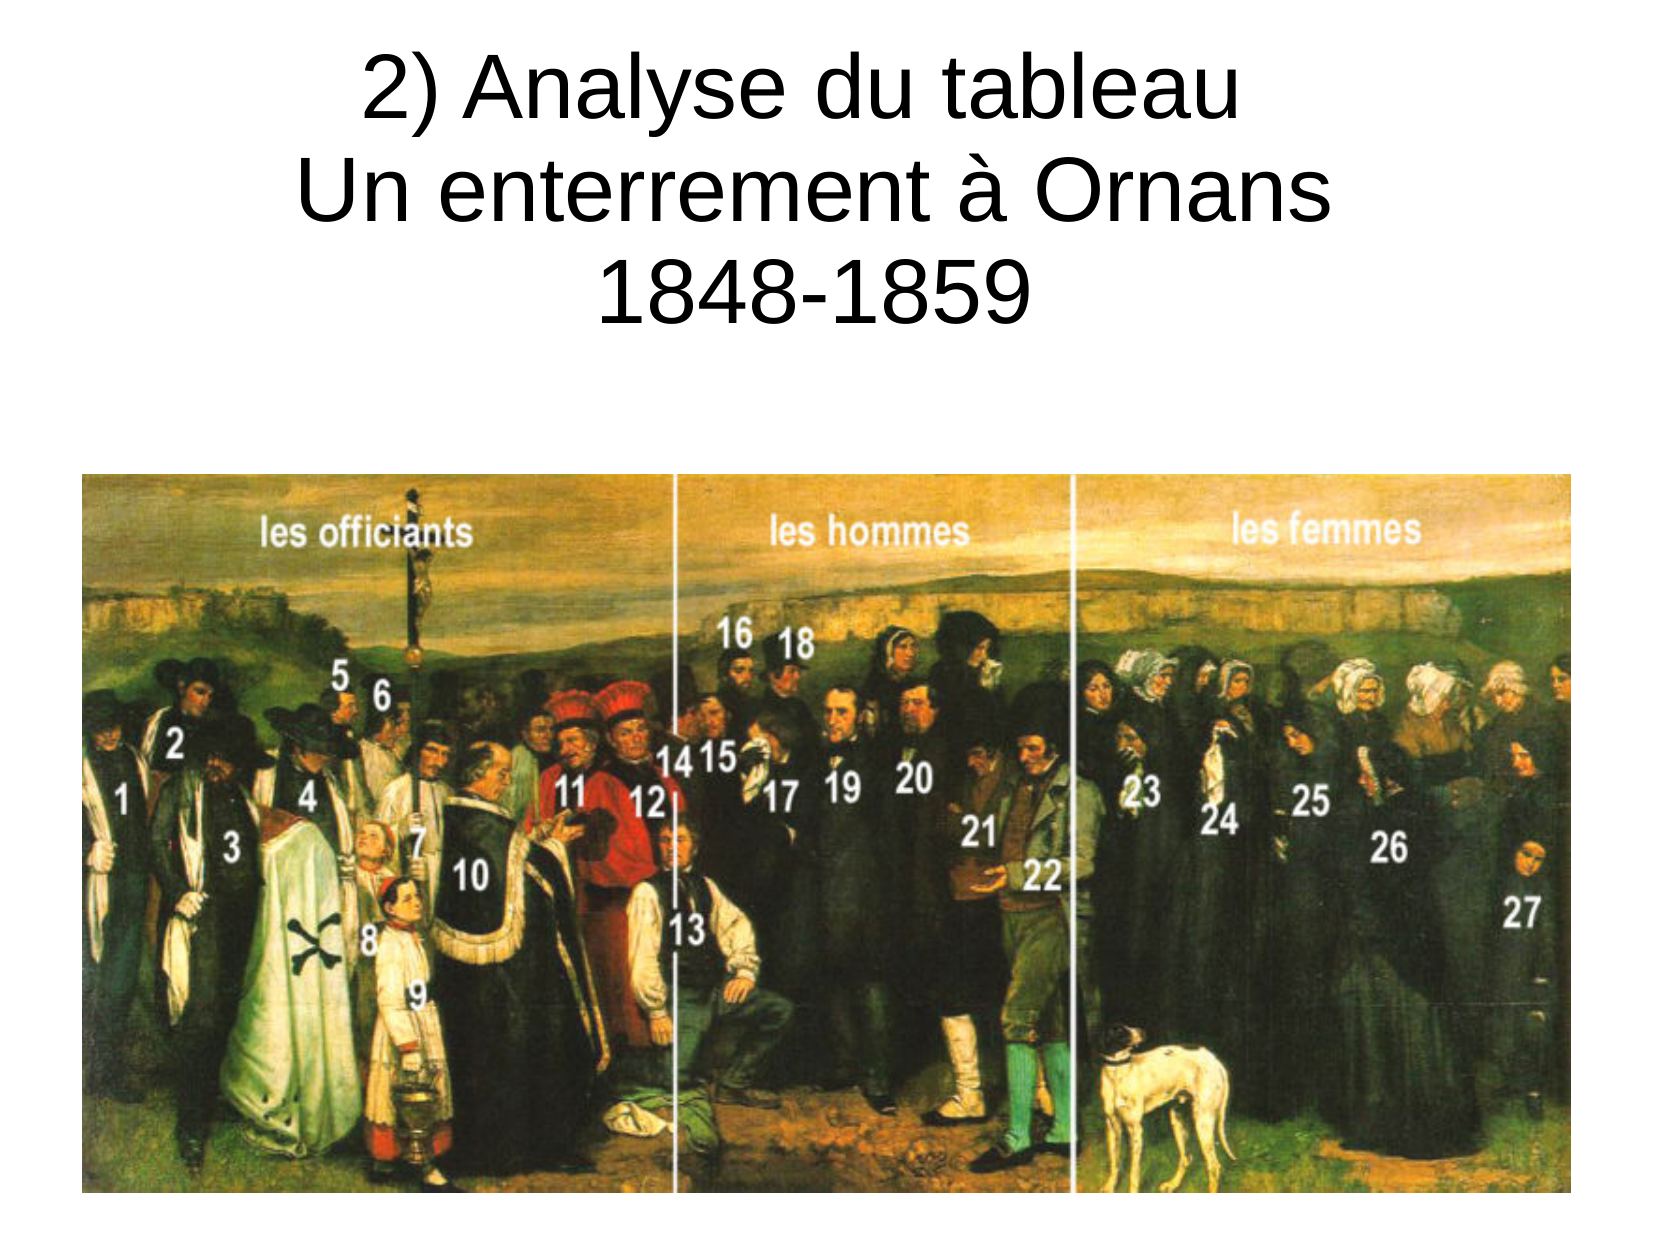

# 2) Analyse du tableau Un enterrement à Ornans 1848-1859